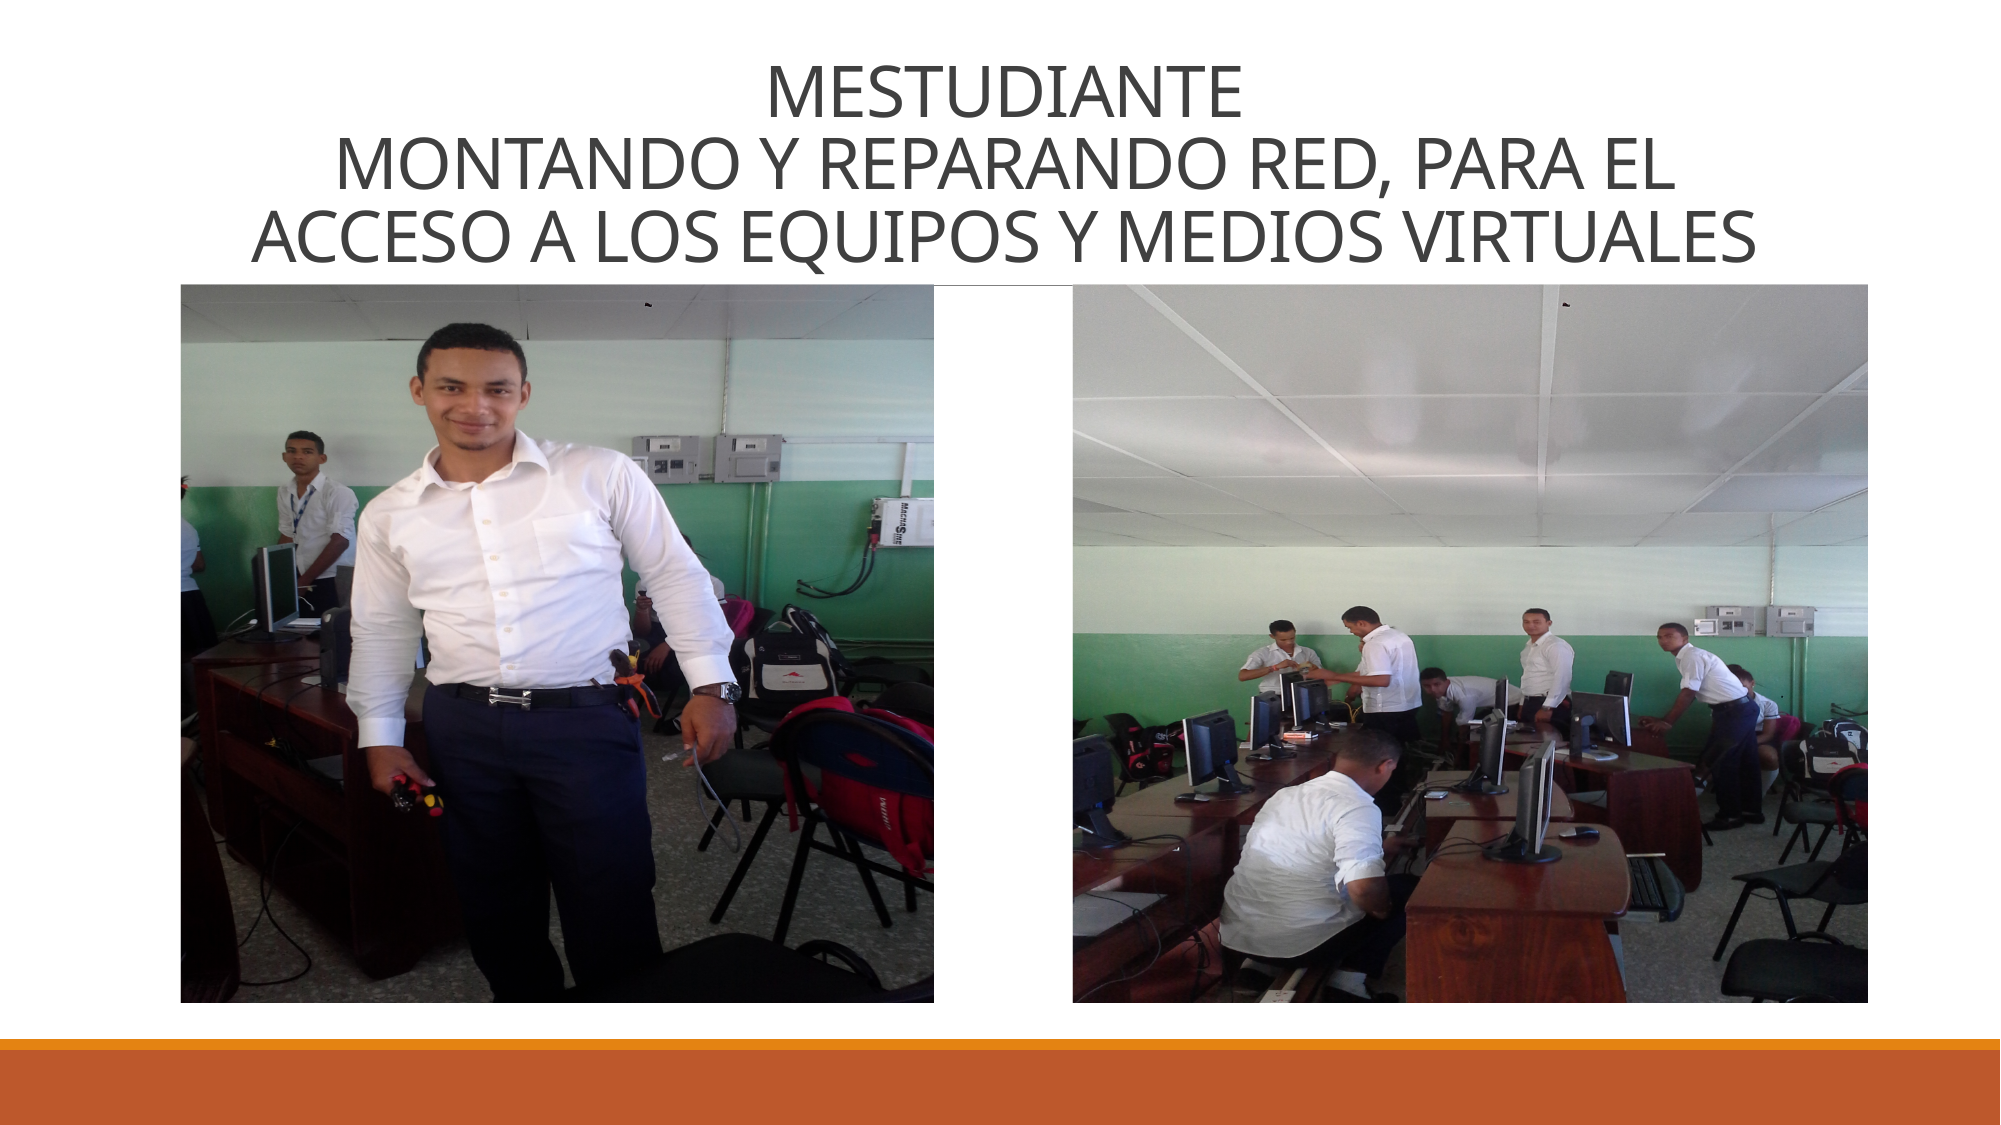

# MESTUDIANTE MONTANDO Y REPARANDO RED, PARA EL ACCESO A LOS EQUIPOS Y MEDIOS VIRTUALES